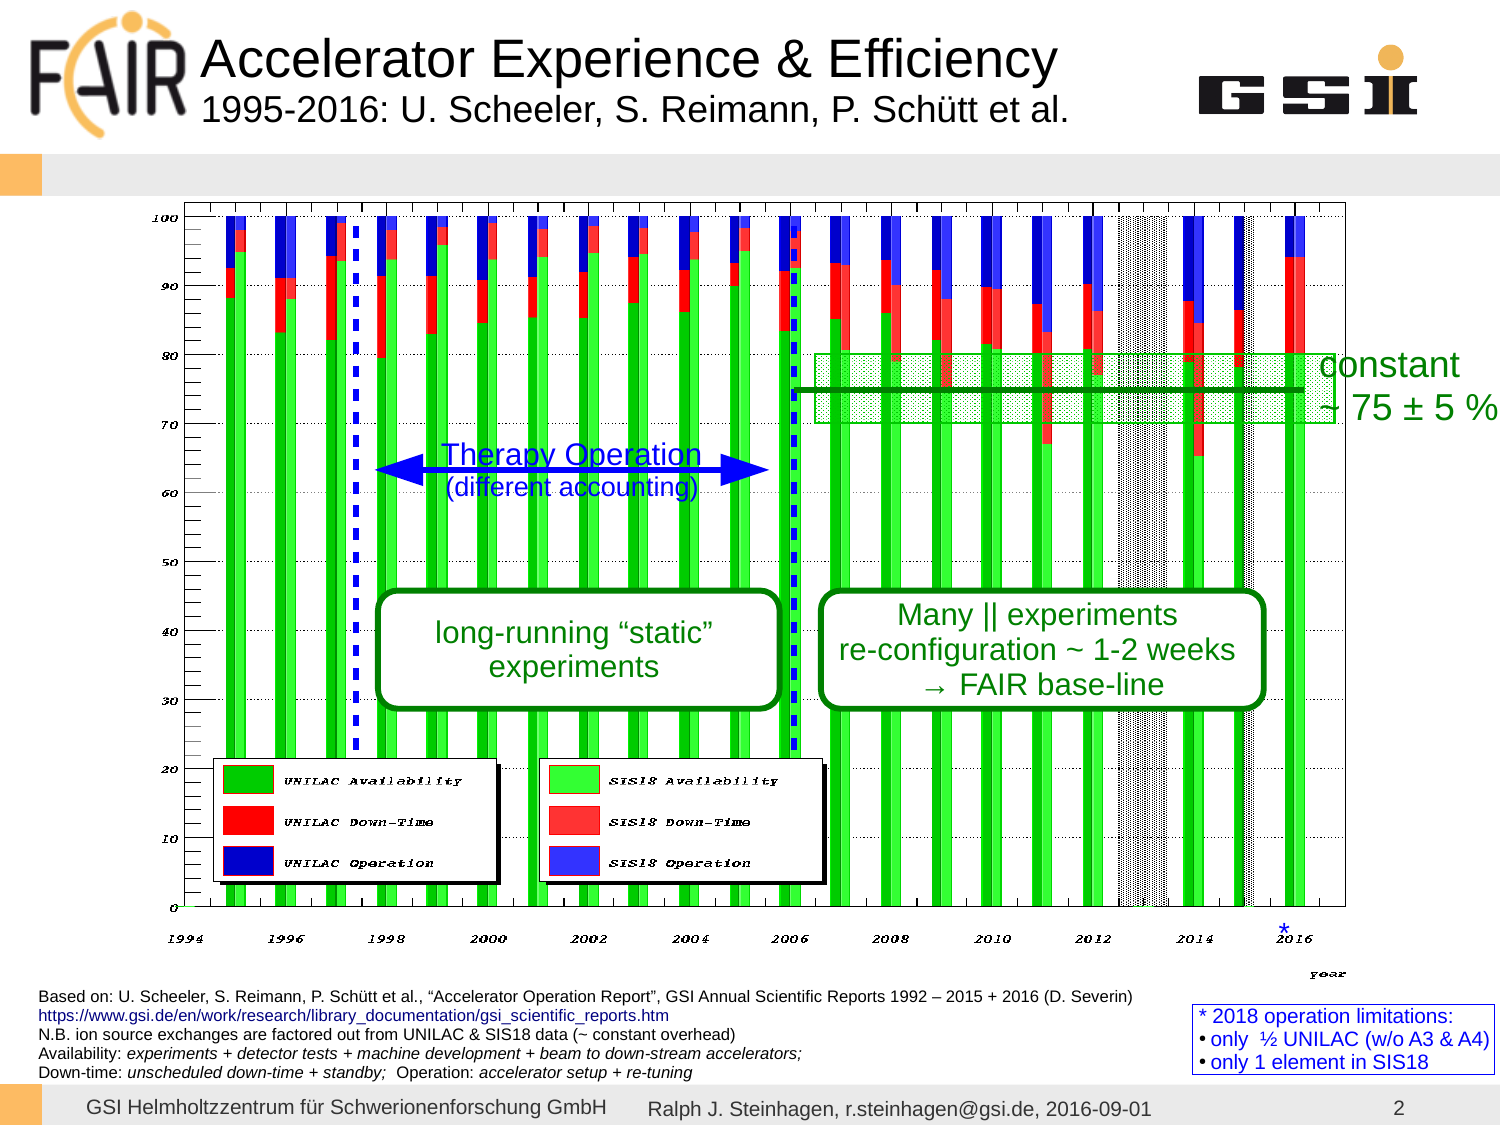

# Accelerator Experience & Efficiency 1995-2016: U. Scheeler, S. Reimann, P. Schütt et al.
constant
~ 75 ± 5 %
Therapy Operation
(different accounting)
long-running “static”
experiments
Many || experiments
re-configuration ~ 1-2 weeks
→ FAIR base-line
*
Based on: U. Scheeler, S. Reimann, P. Schütt et al., “Accelerator Operation Report”, GSI Annual Scientific Reports 1992 – 2015 + 2016 (D. Severin)
https://www.gsi.de/en/work/research/library_documentation/gsi_scientific_reports.htm
N.B. ion source exchanges are factored out from UNILAC & SIS18 data (~ constant overhead)
Availability: experiments + detector tests + machine development + beam to down-stream accelerators;
Down-time: unscheduled down-time + standby; Operation: accelerator setup + re-tuning
* 2018 operation limitations:
only ½ UNILAC (w/o A3 & A4)
only 1 element in SIS18